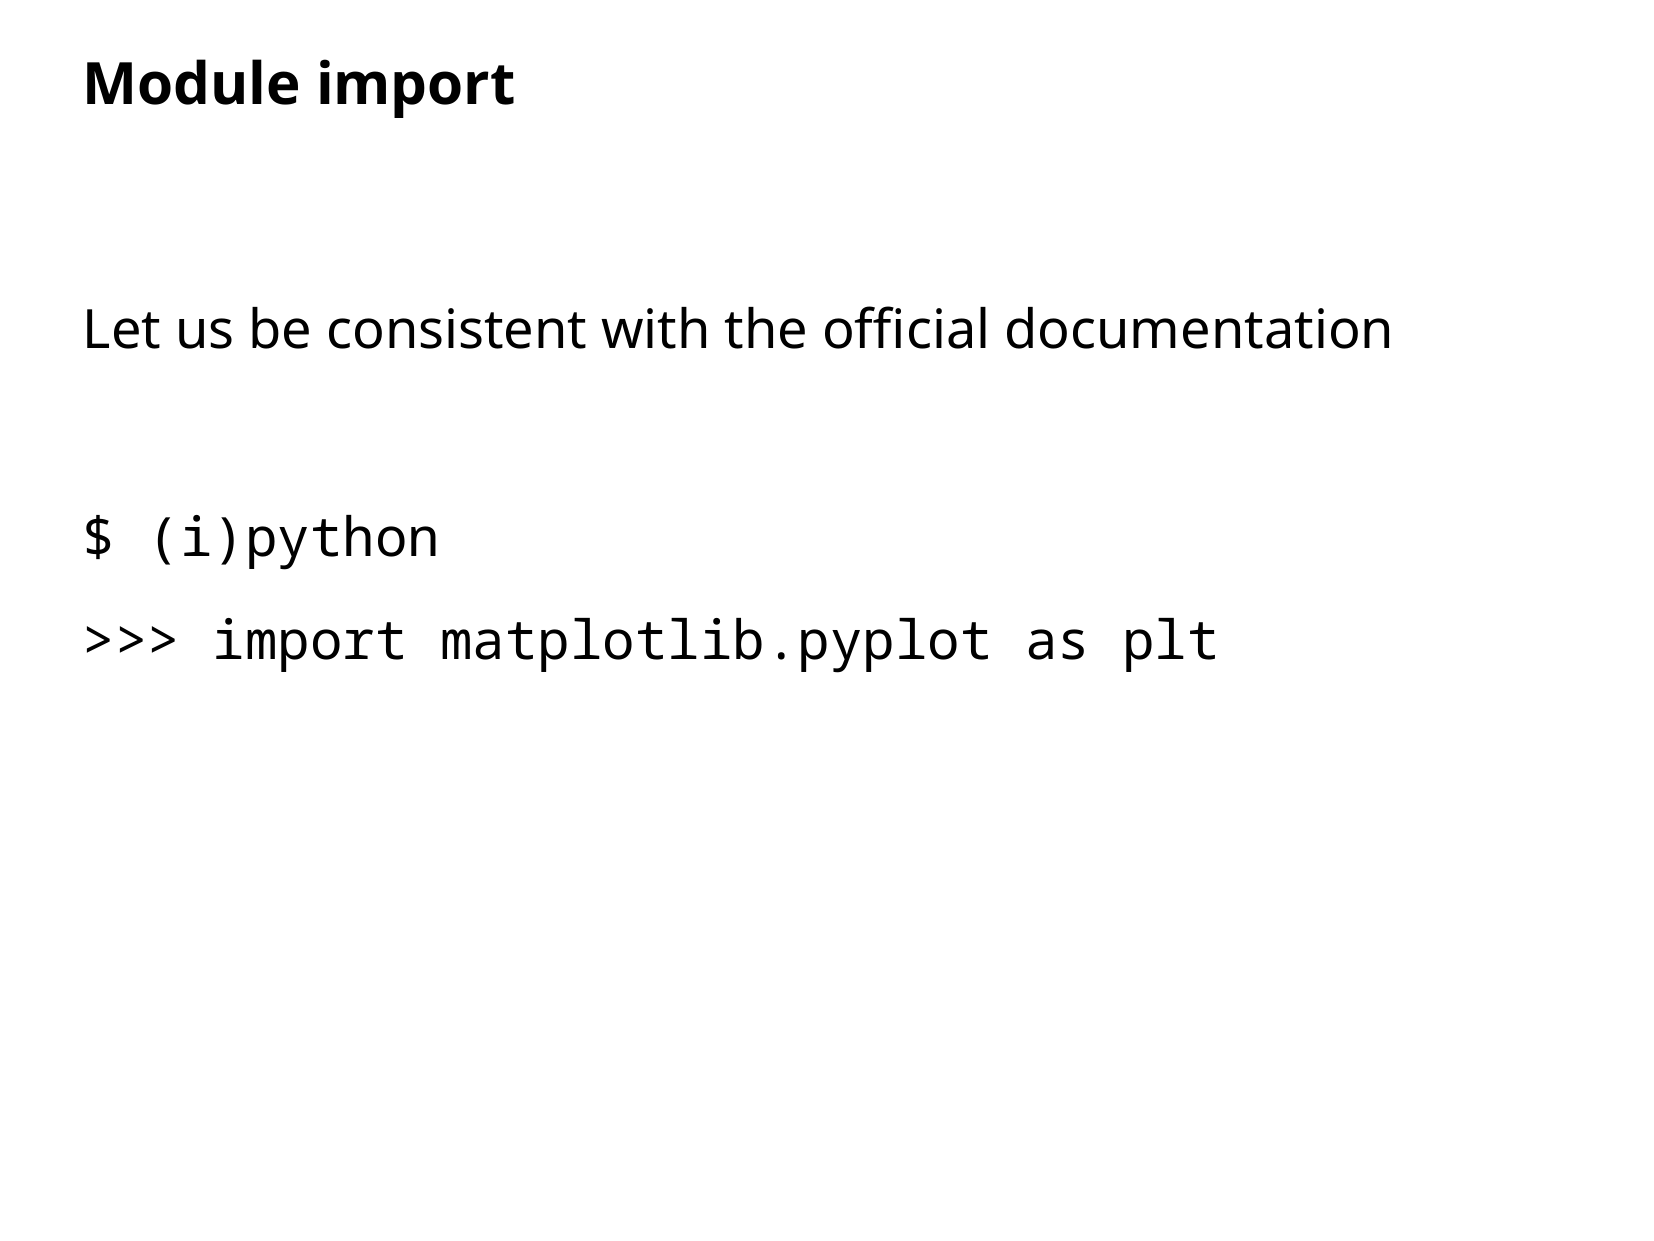

# Module import
Let us be consistent with the official documentation
$ (i)python
>>> import matplotlib.pyplot as plt